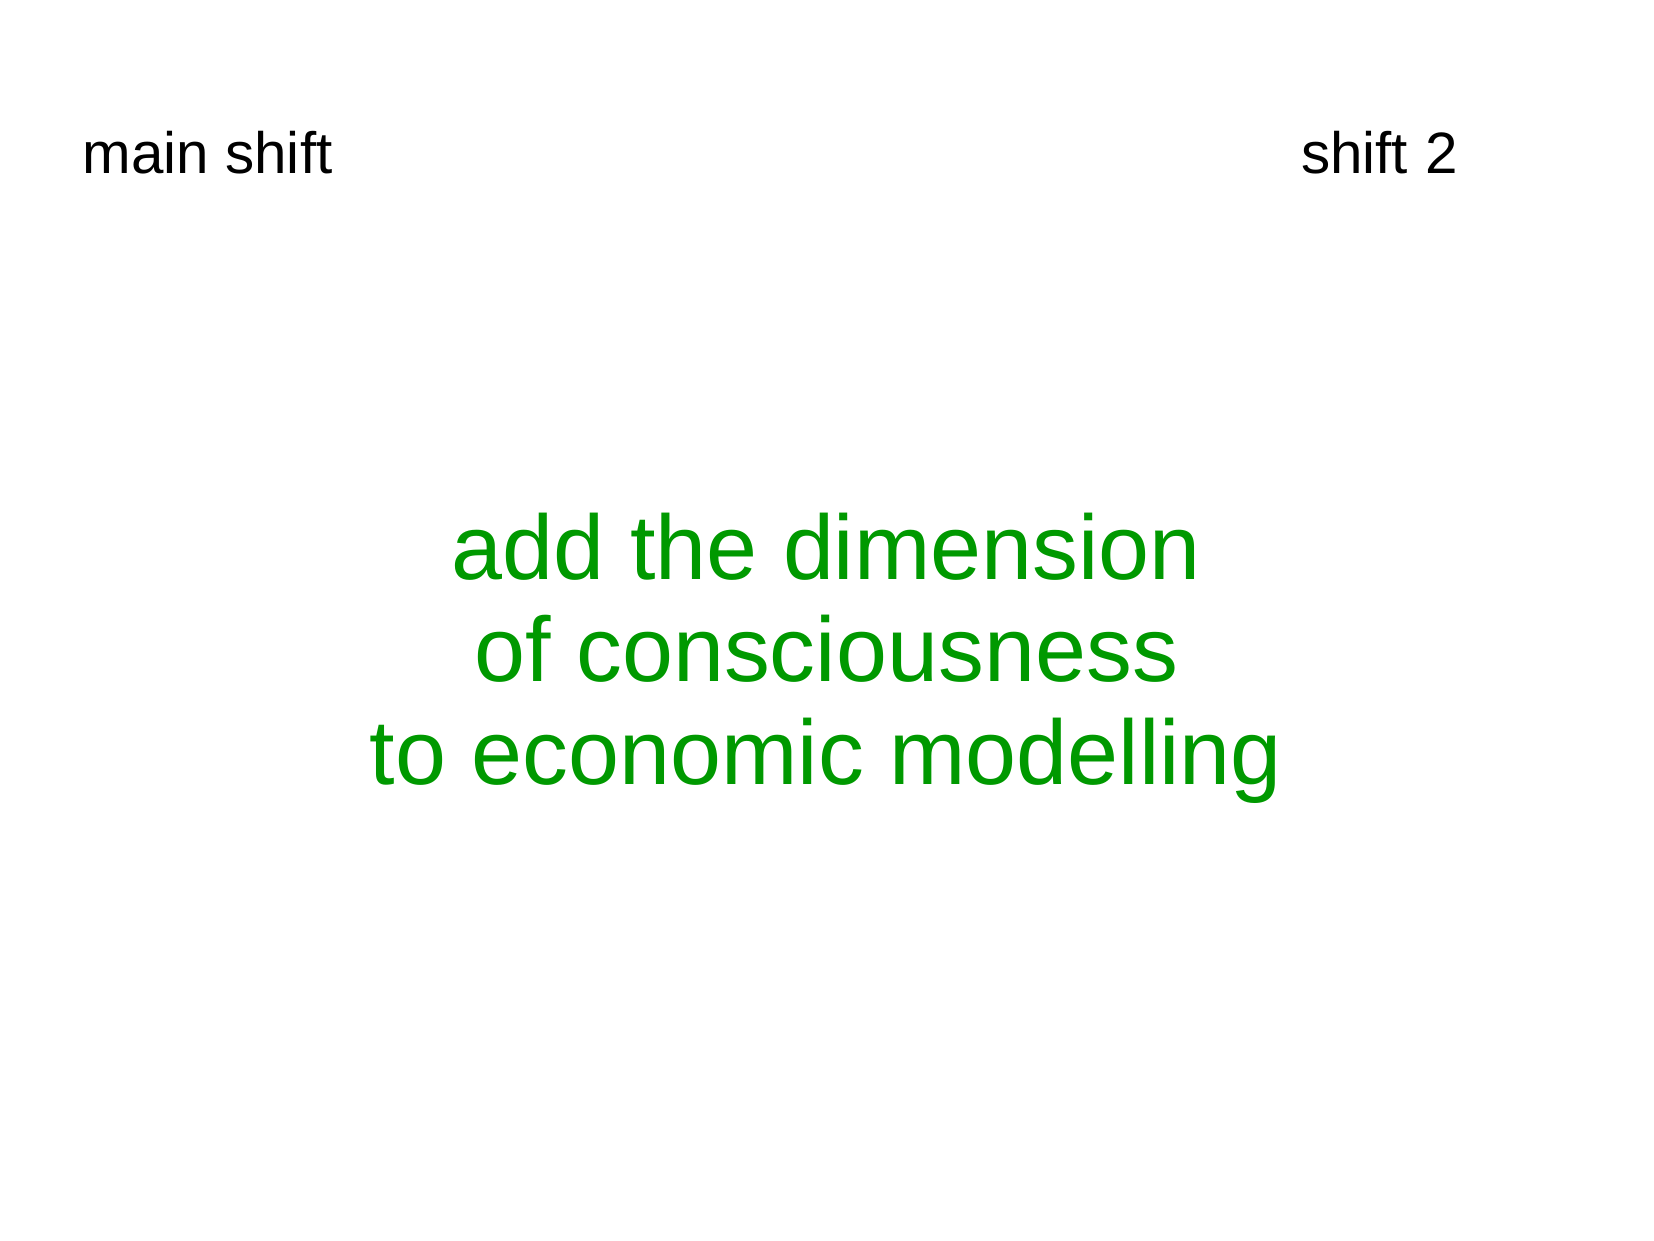

# main shift
shift
2
add the dimension
of consciousness
to economic modelling